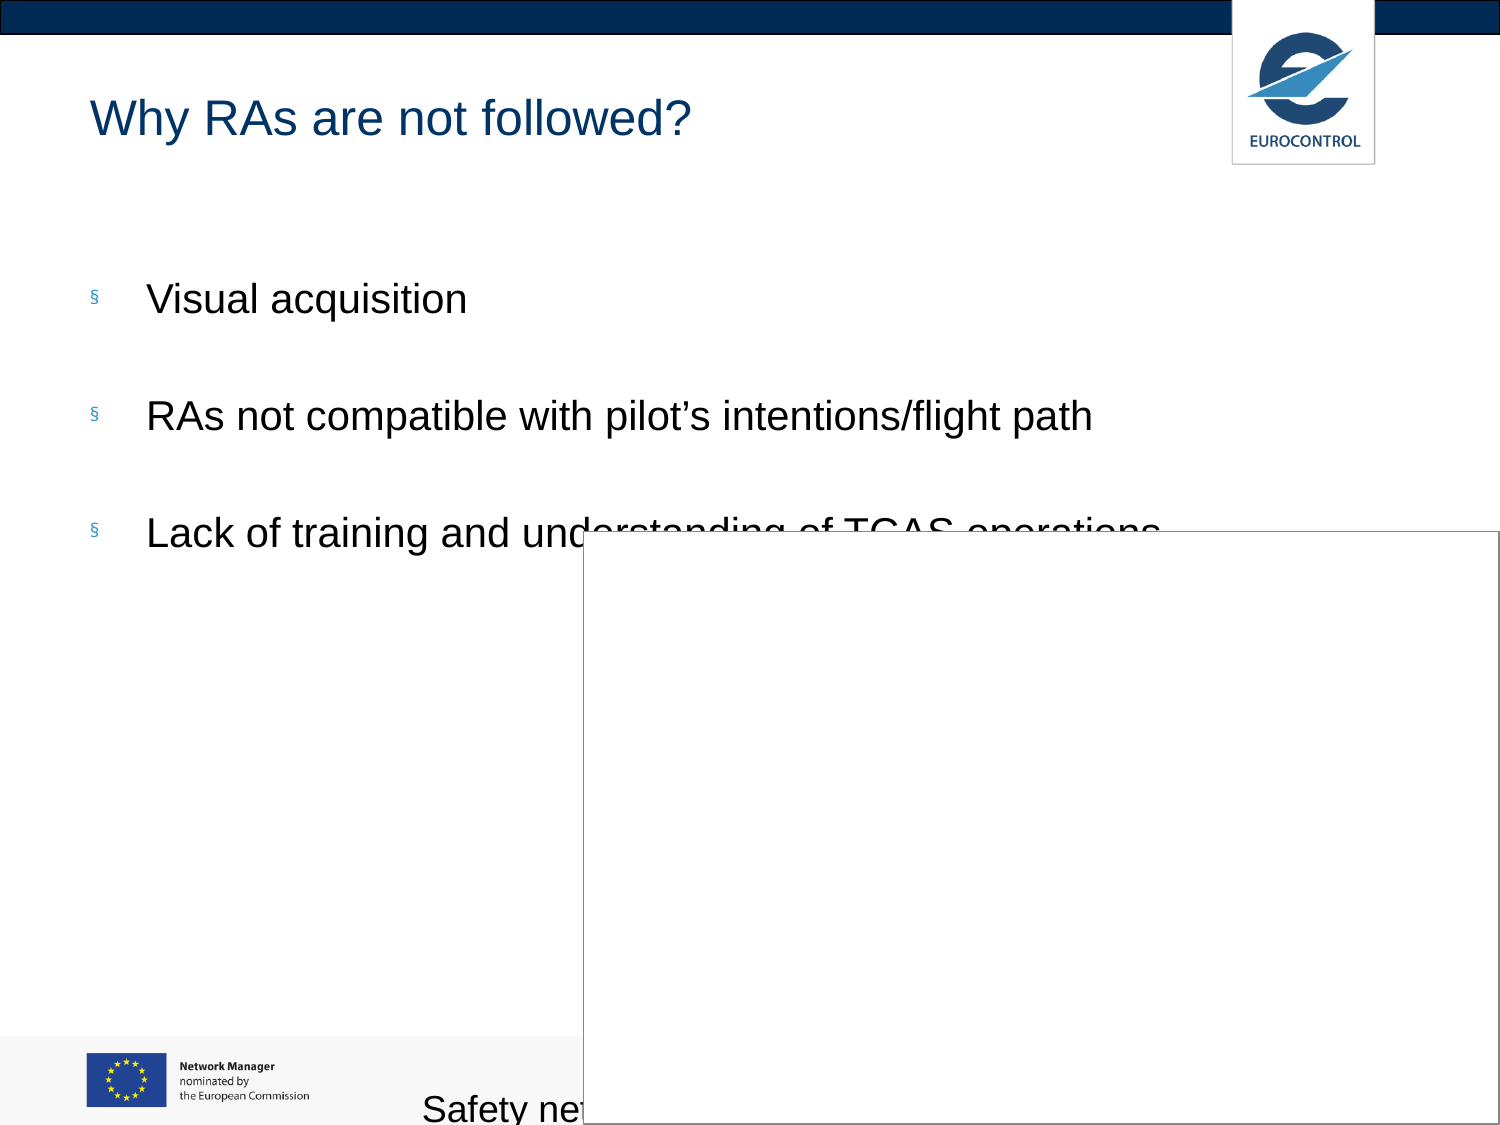

# Why RAs are not followed?
Visual acquisition
RAs not compatible with pilot’s intentions/flight path
Lack of training and understanding of TCAS operations
[unsupported chart]
Safety nets for Airborne Conflict